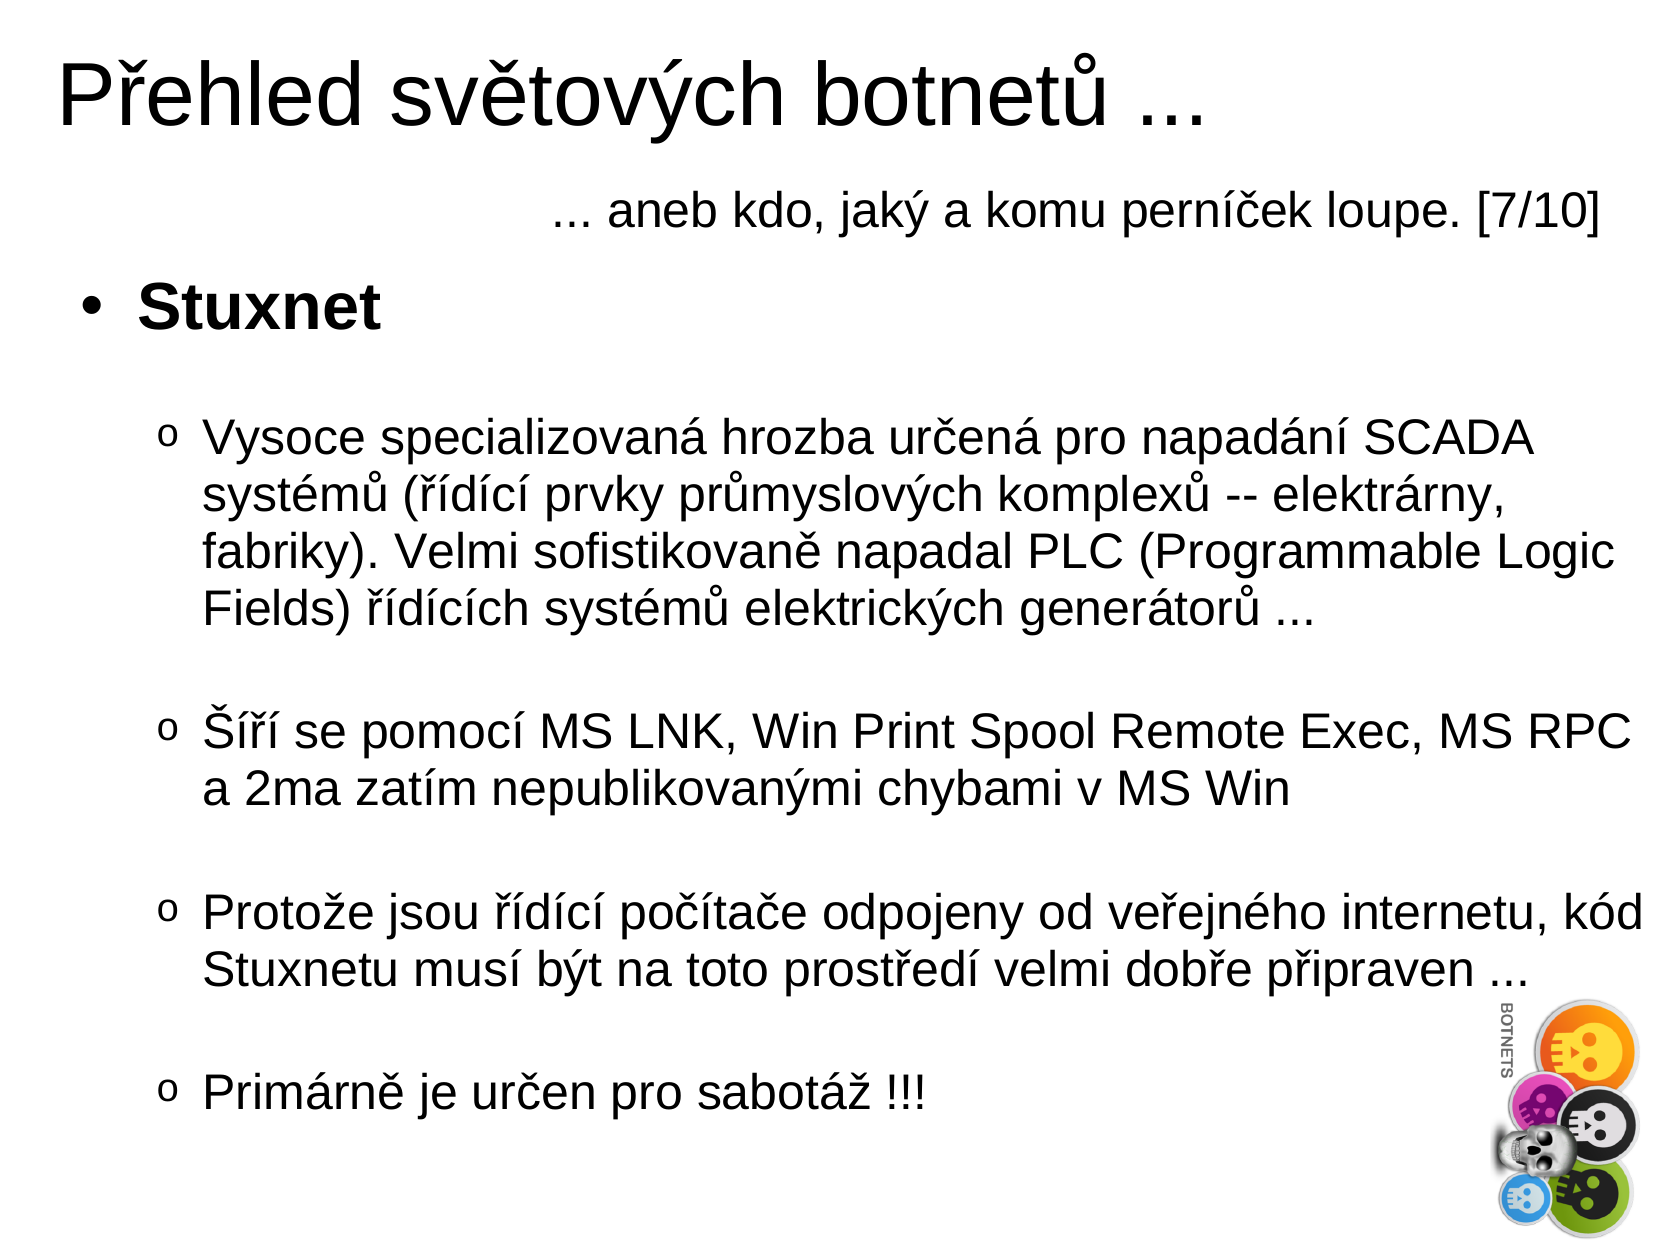

# Přehled světových botnetů ... ... aneb kdo, jaký a komu perníček loupe. [7/10]
Stuxnet
Vysoce specializovaná hrozba určená pro napadání SCADA systémů (řídící prvky průmyslových komplexů -- elektrárny, fabriky). Velmi sofistikovaně napadal PLC (Programmable Logic Fields) řídících systémů elektrických generátorů ...
Šíří se pomocí MS LNK, Win Print Spool Remote Exec, MS RPC a 2ma zatím nepublikovanými chybami v MS Win
Protože jsou řídící počítače odpojeny od veřejného internetu, kód Stuxnetu musí být na toto prostředí velmi dobře připraven ...
Primárně je určen pro sabotáž !!!